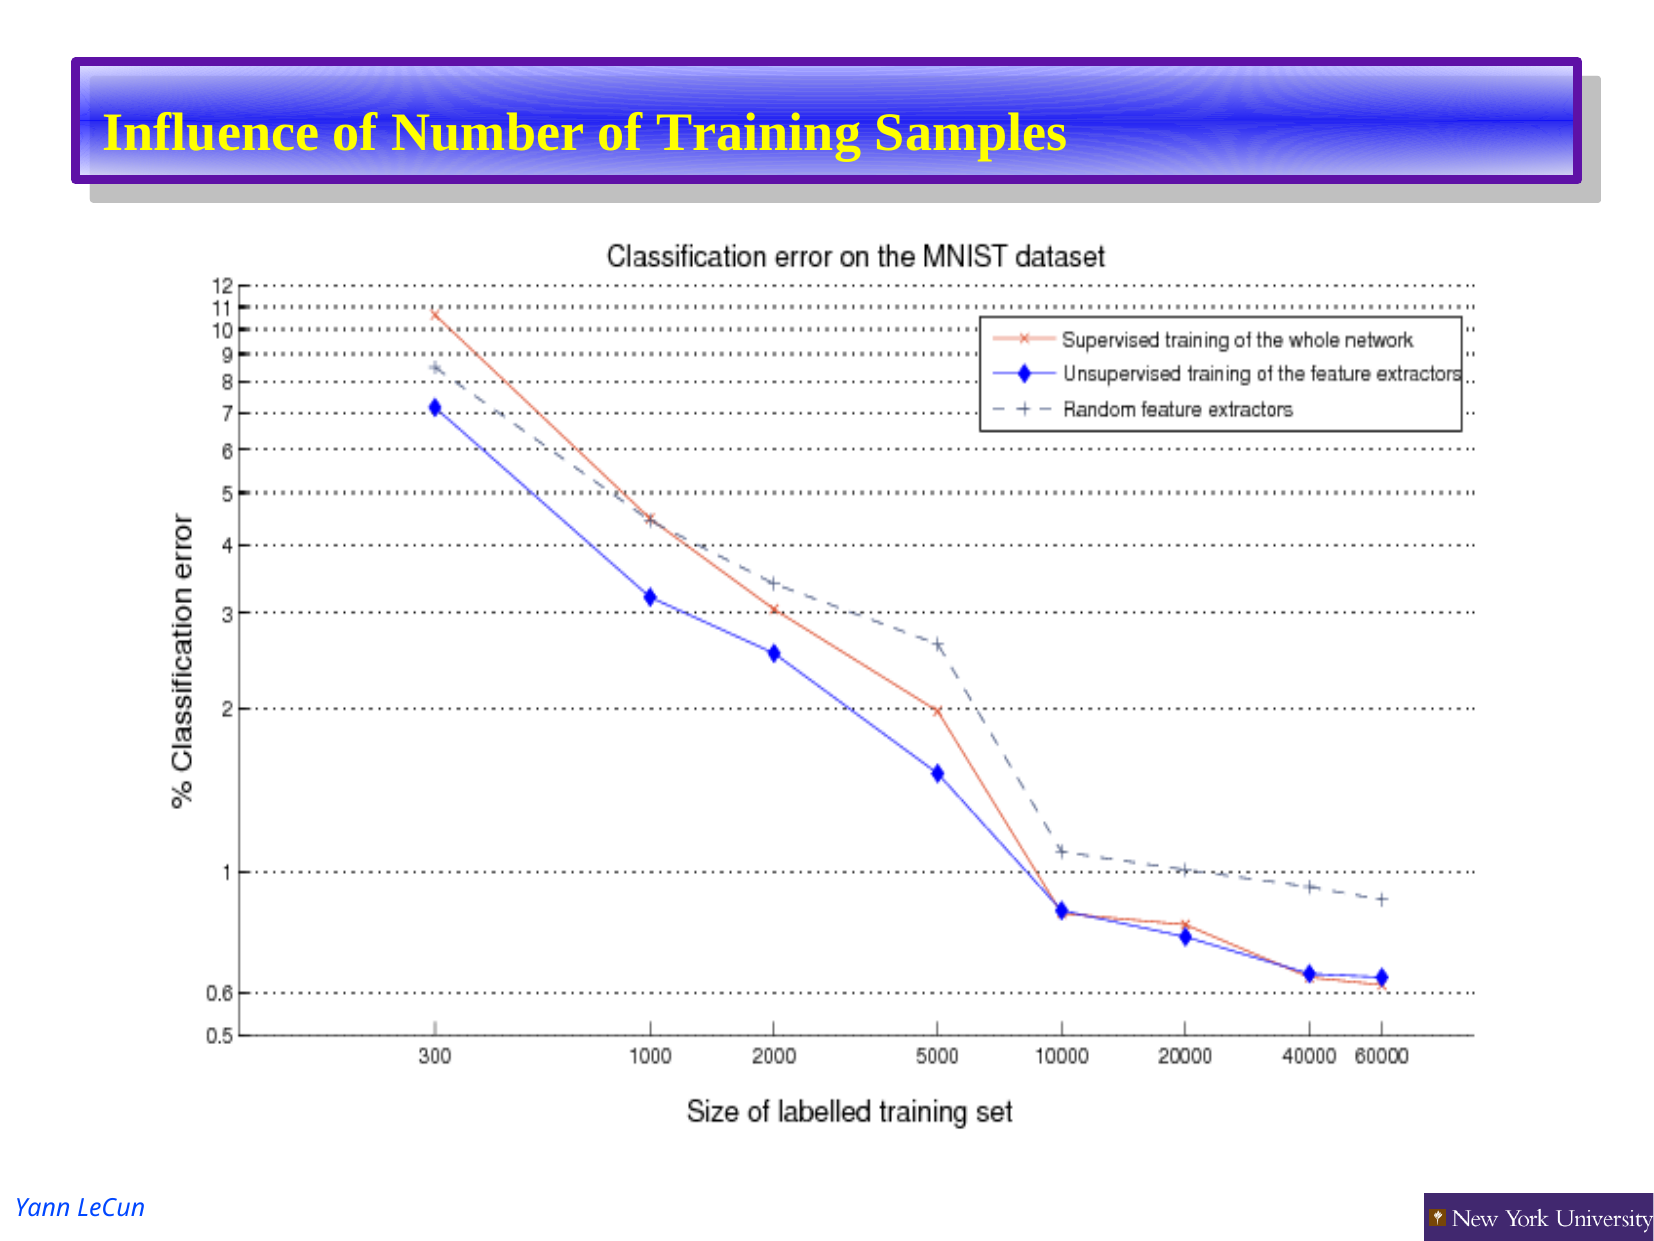

# Influence of Number of Training Samples